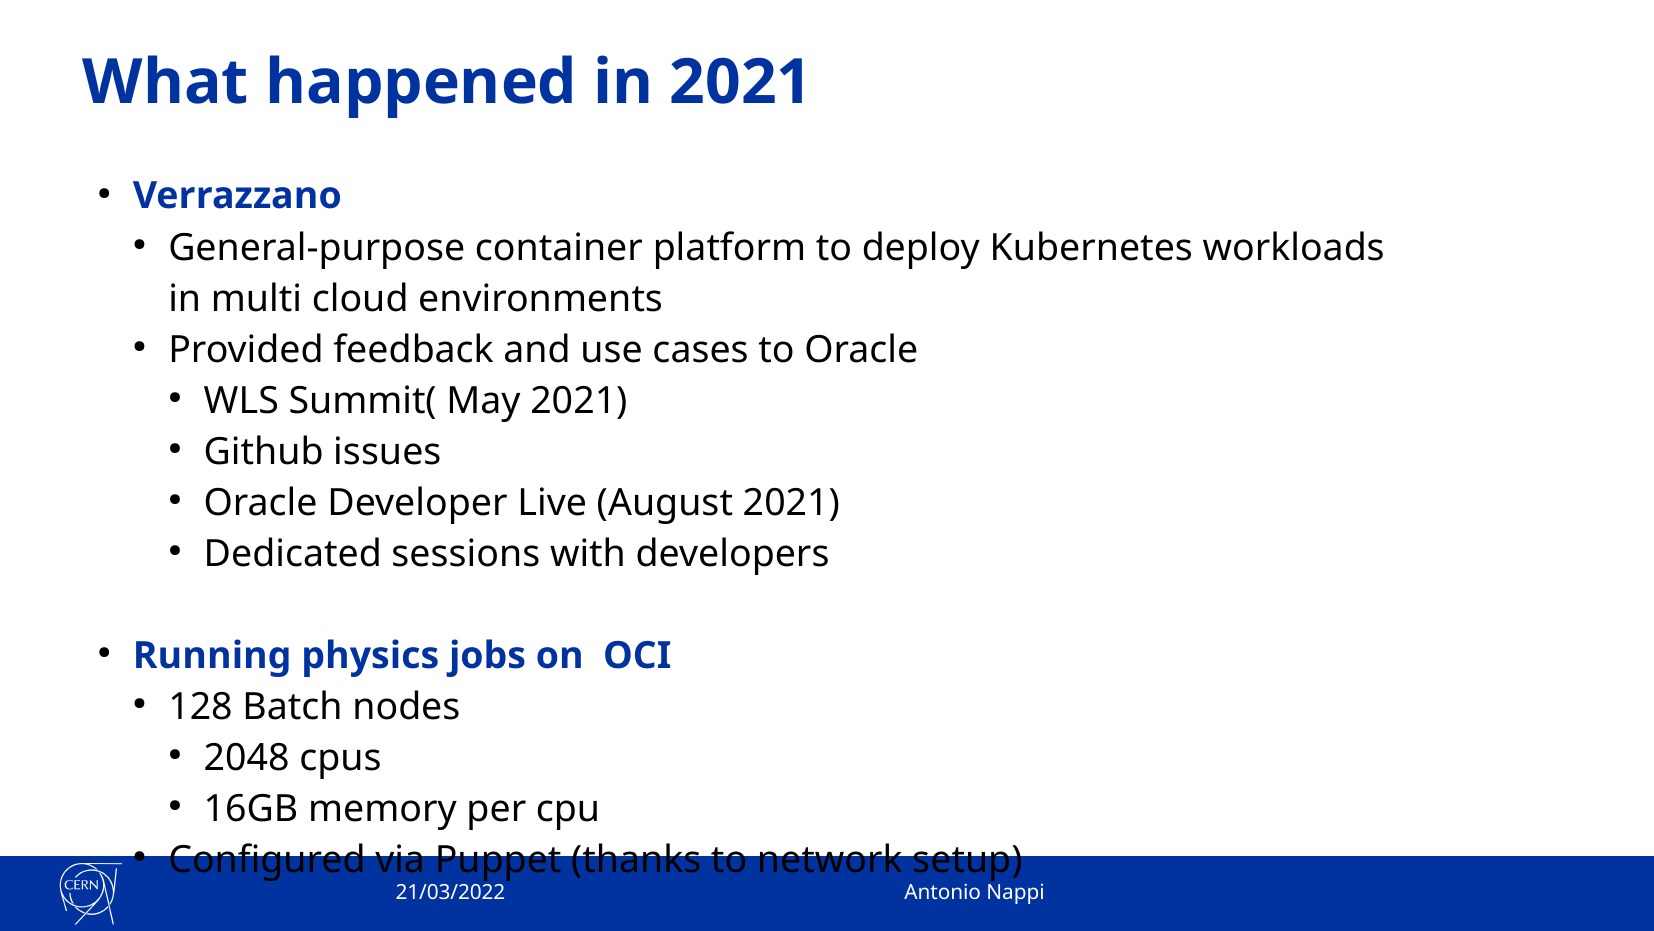

# What happened in 2021
Verrazzano
General-purpose container platform to deploy Kubernetes workloads in multi cloud environments
Provided feedback and use cases to Oracle
WLS Summit( May 2021)
Github issues
Oracle Developer Live (August 2021)
Dedicated sessions with developers
Running physics jobs on OCI
128 Batch nodes
2048 cpus
16GB memory per cpu
Configured via Puppet (thanks to network setup)
21/03/2022
Antonio Nappi